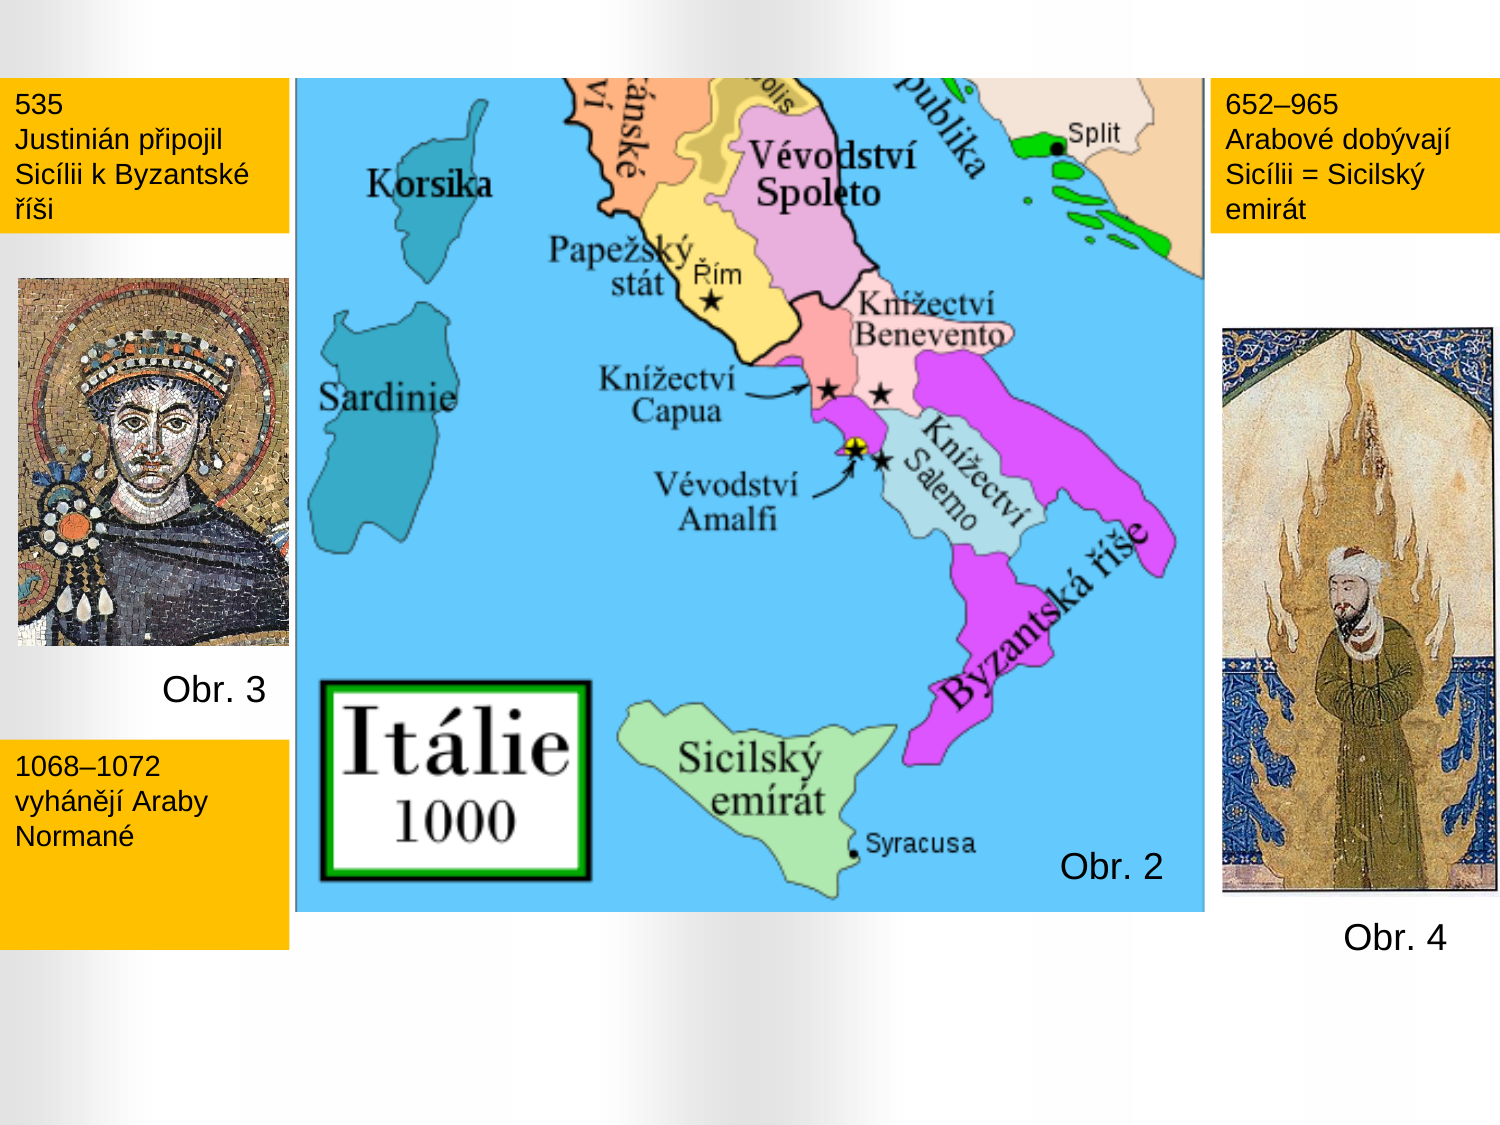

535
Justinián připojil Sicílii k Byzantské říši
652–965
Arabové dobývají Sicílii = Sicilský emirát
Obr. 3
1068–1072
vyhánějí Araby Normané
Obr. 2
Obr. 4